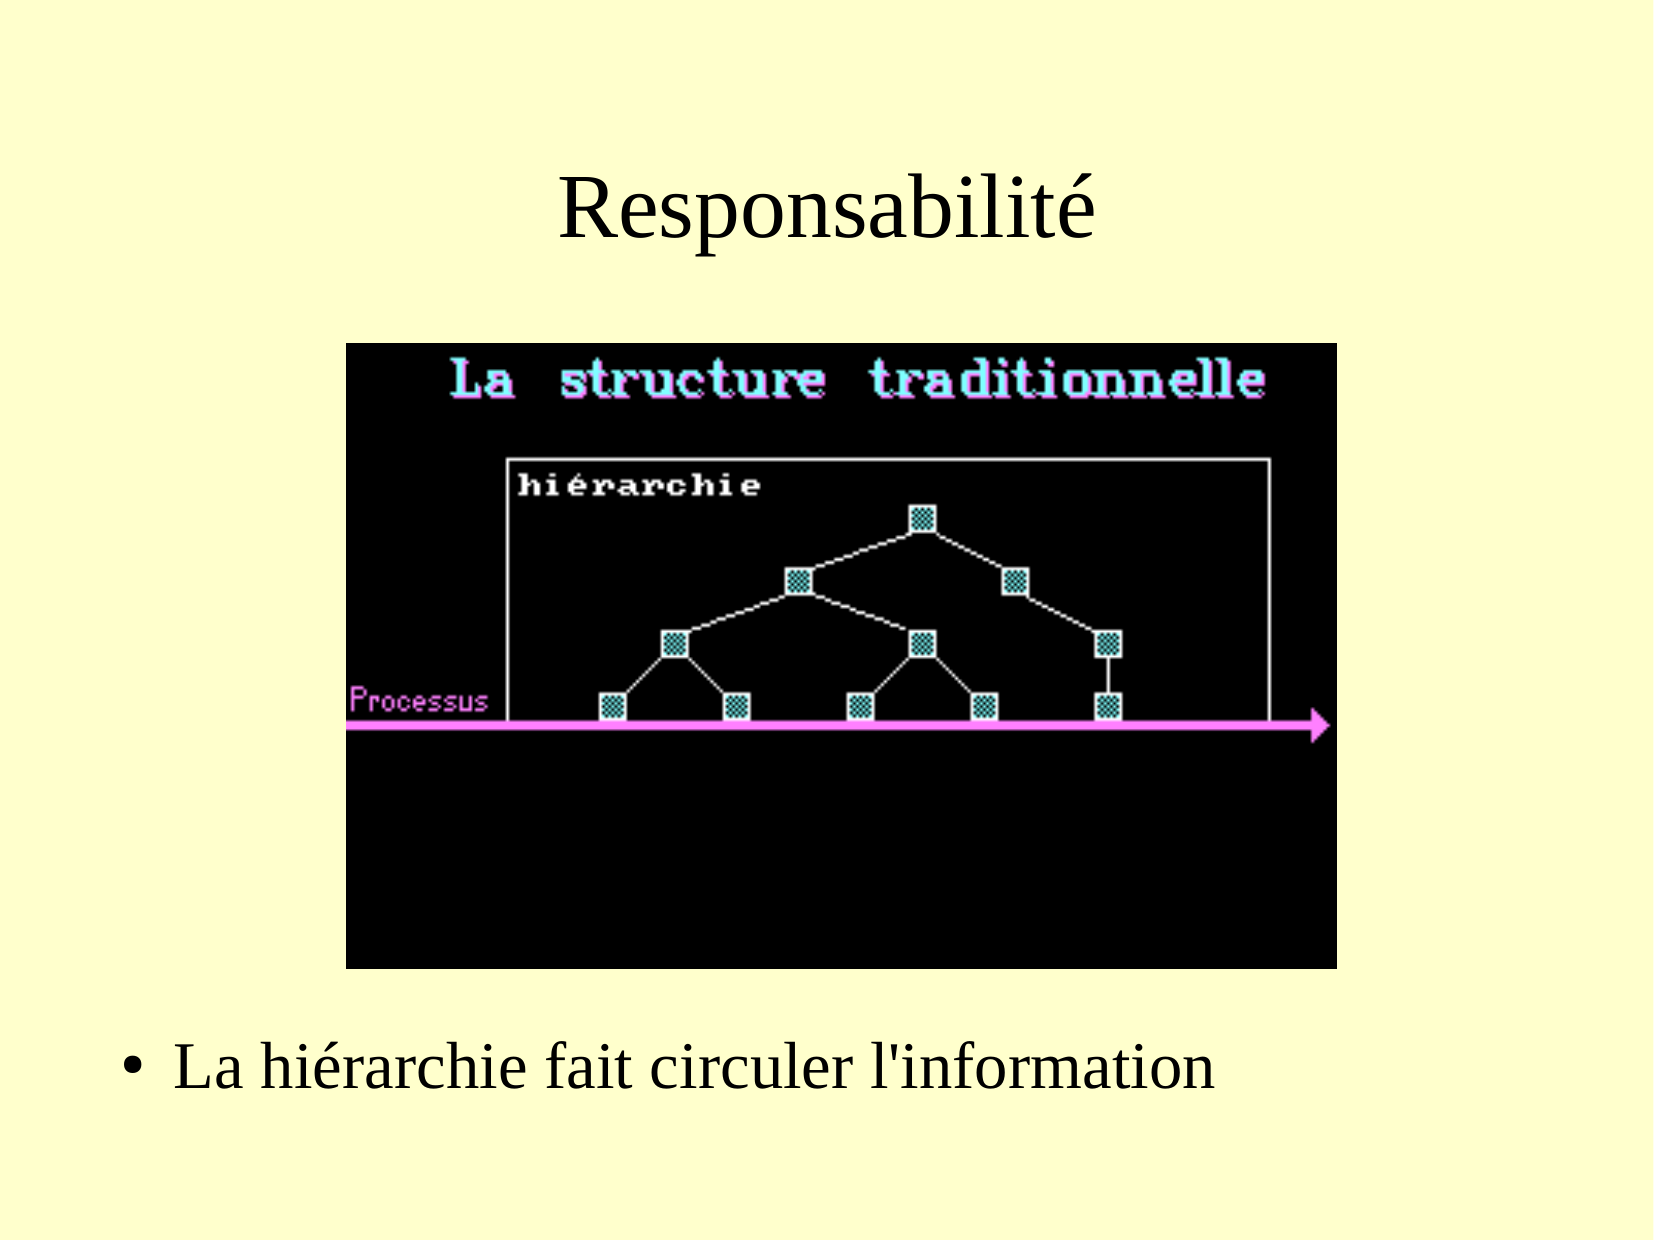

# Responsabilité
La hiérarchie fait circuler l'information